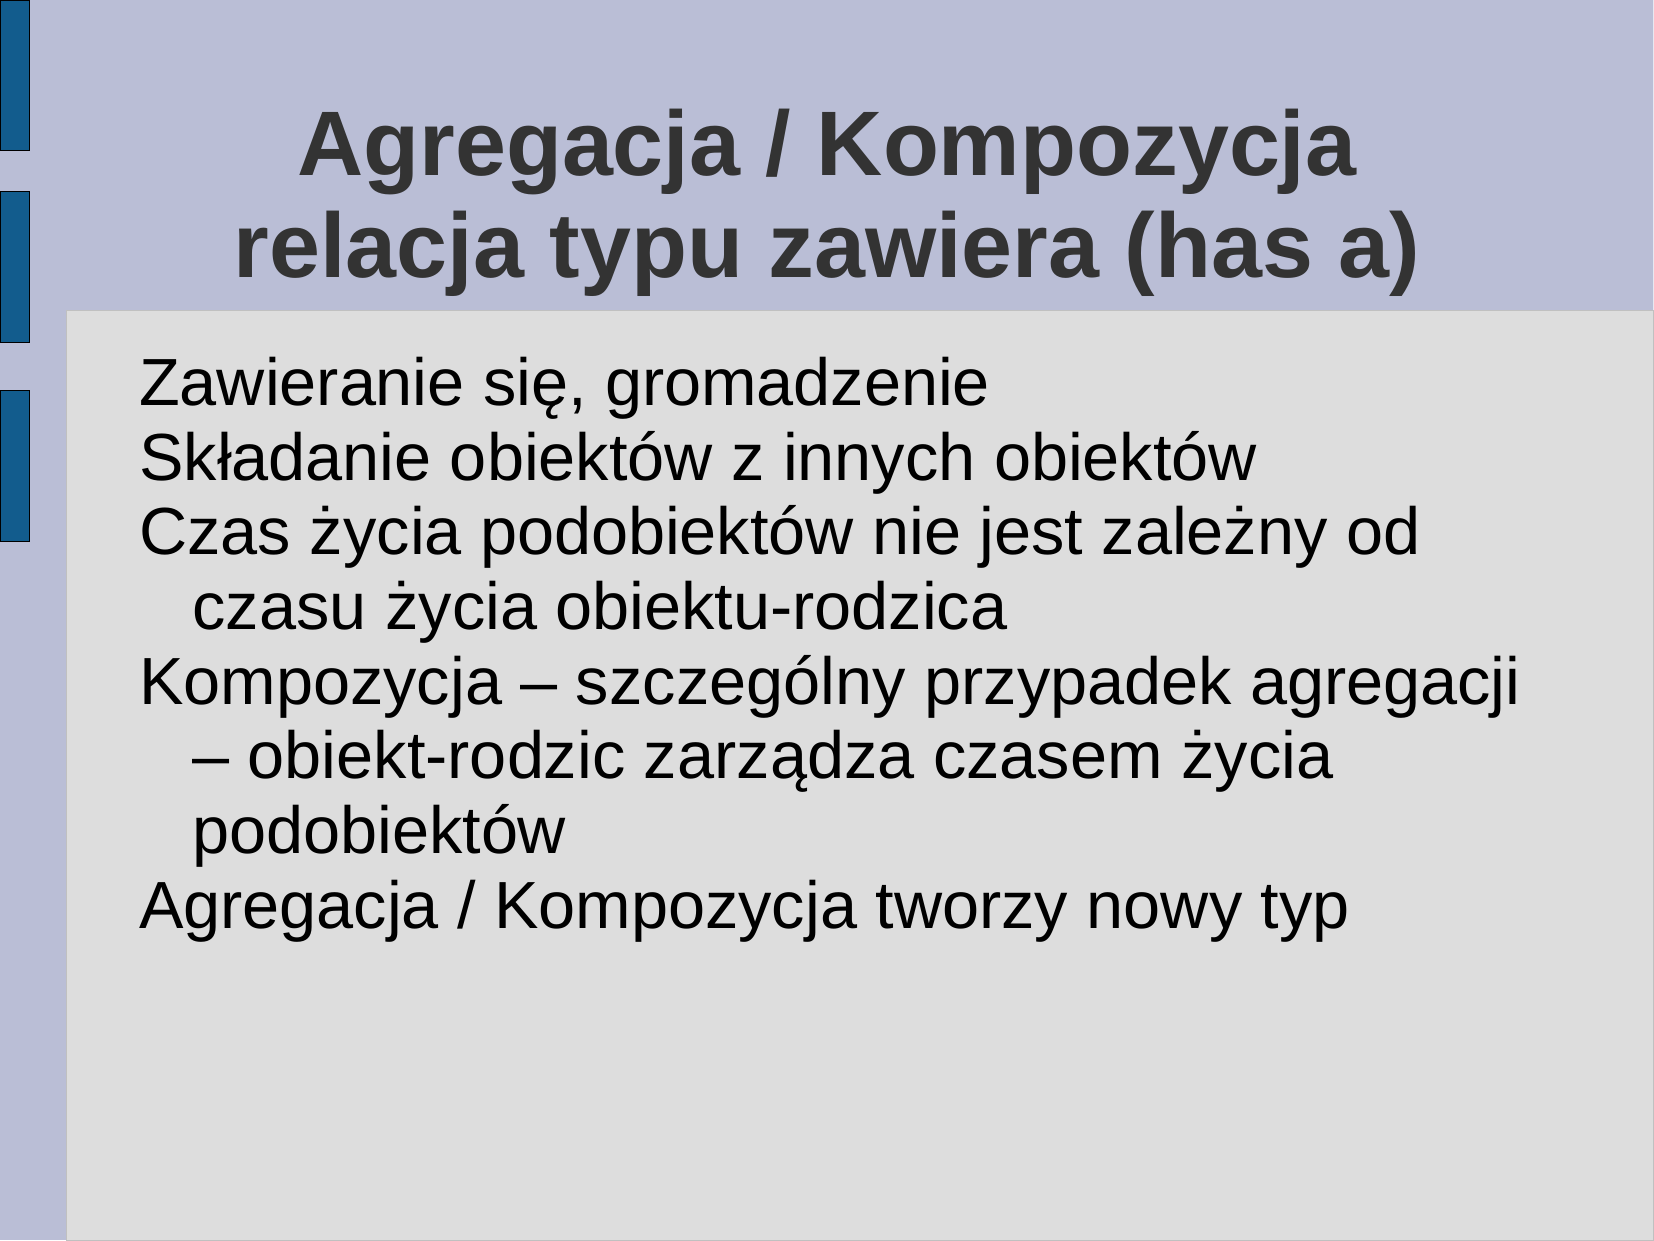

# Agregacja / Kompozycja relacja typu zawiera (has a)
Zawieranie się, gromadzenie
Składanie obiektów z innych obiektów
Czas życia podobiektów nie jest zależny od czasu życia obiektu-rodzica
Kompozycja – szczególny przypadek agregacji – obiekt-rodzic zarządza czasem życia podobiektów
Agregacja / Kompozycja tworzy nowy typ